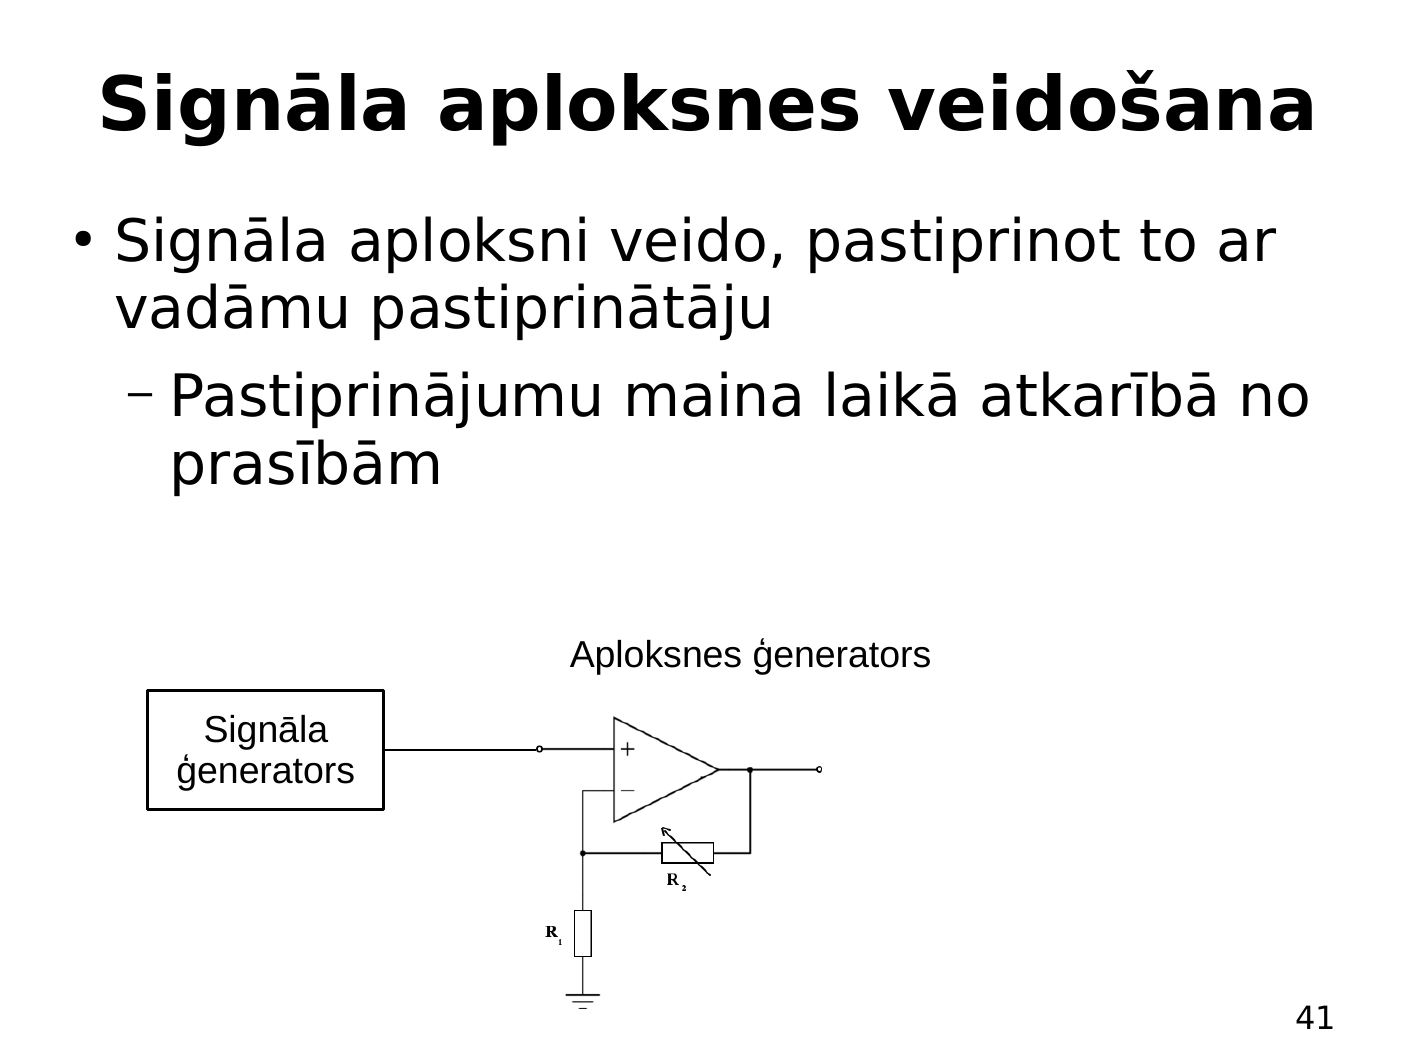

# Signāla aploksnes veidošana
Signāla aploksni veido, pastiprinot to ar vadāmu pastiprinātāju
Pastiprinājumu maina laikā atkarībā no prasībām
Aploksnes ģenerators
Signāla ģenerators